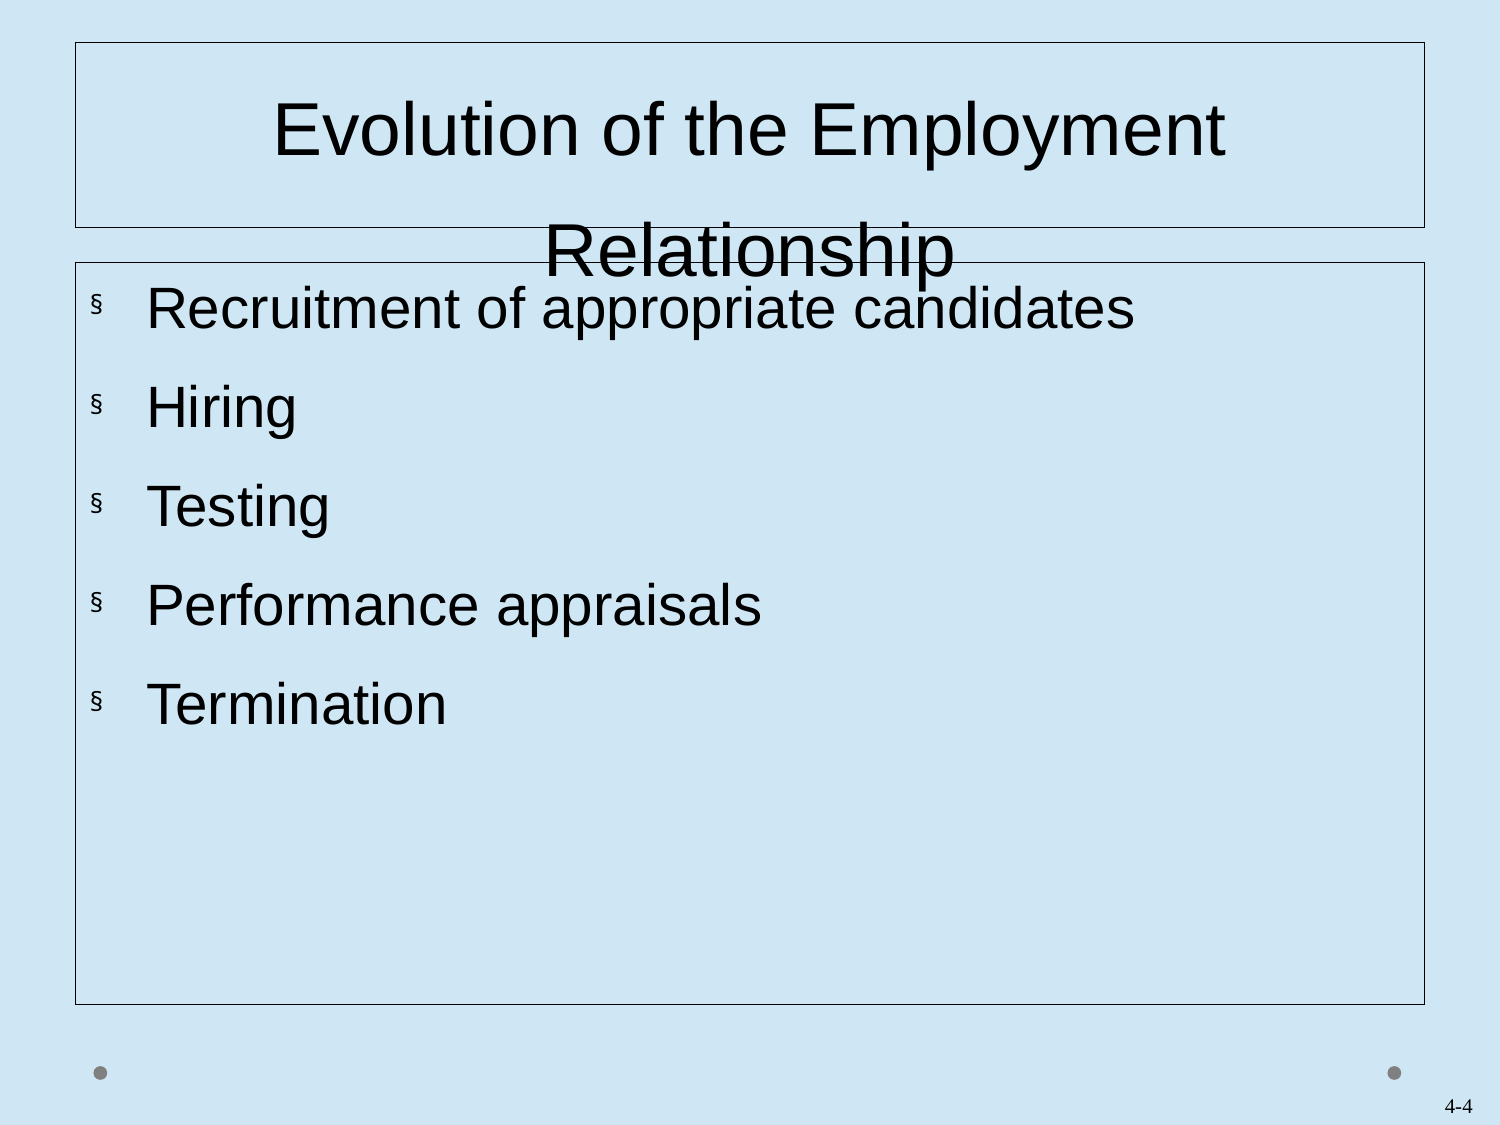

# Evolution of the Employment Relationship
Recruitment of appropriate candidates
Hiring
Testing
Performance appraisals
Termination